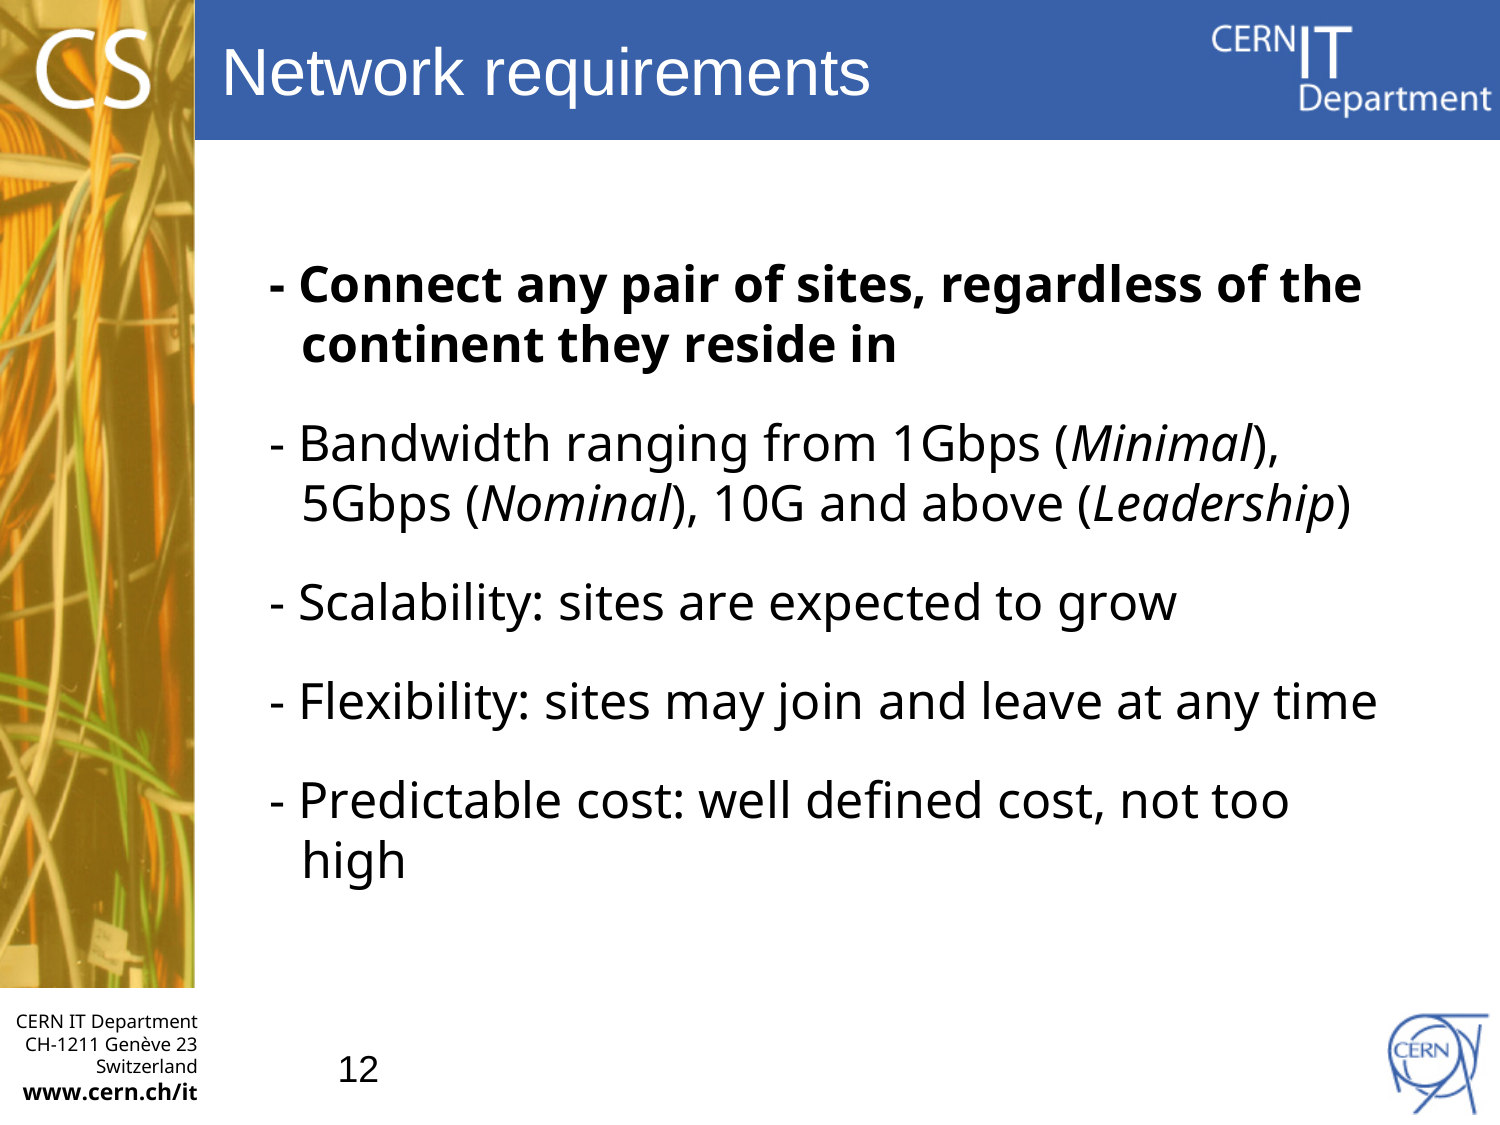

# Network requirements
- Connect any pair of sites, regardless of the continent they reside in
- Bandwidth ranging from 1Gbps (Minimal), 5Gbps (Nominal), 10G and above (Leadership)
- Scalability: sites are expected to grow
- Flexibility: sites may join and leave at any time
- Predictable cost: well defined cost, not too high